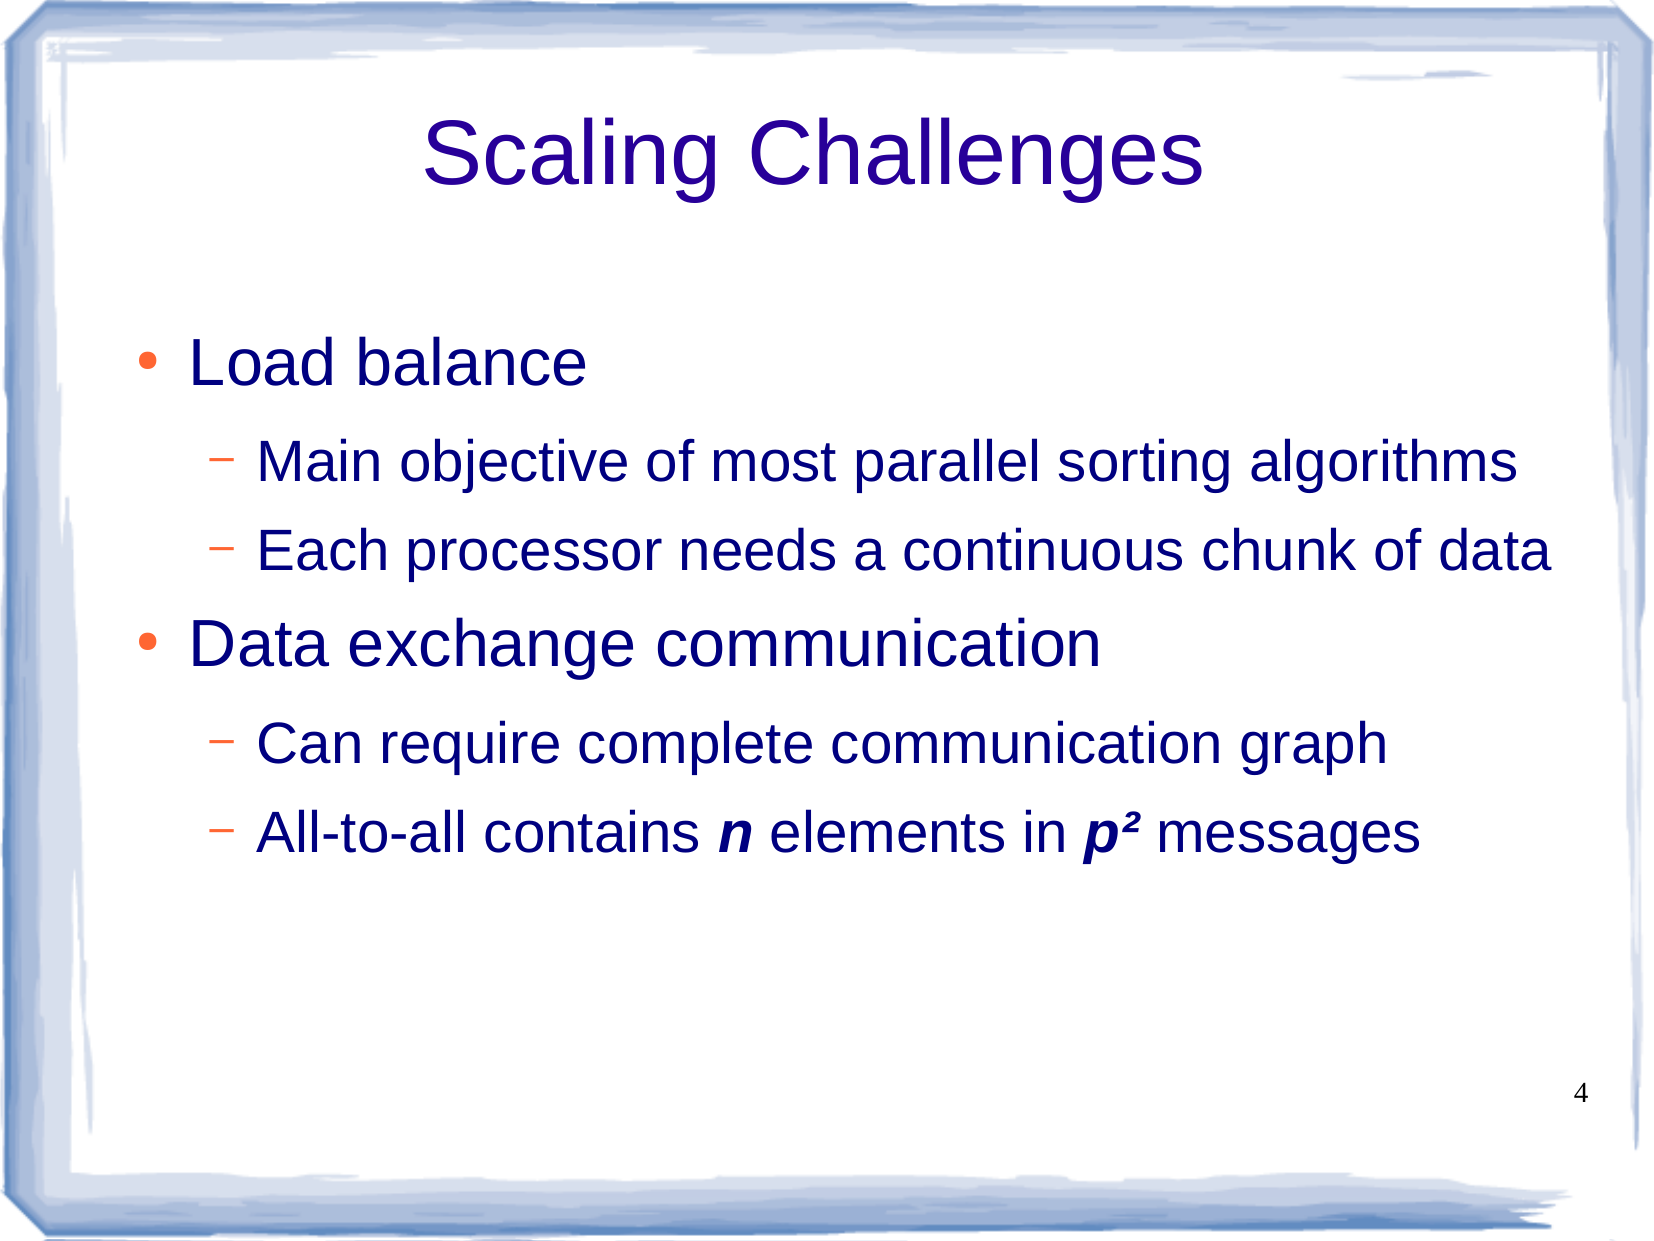

# Scaling Challenges
Load balance
Main objective of most parallel sorting algorithms
Each processor needs a continuous chunk of data
Data exchange communication
Can require complete communication graph
All-to-all contains n elements in p² messages
4